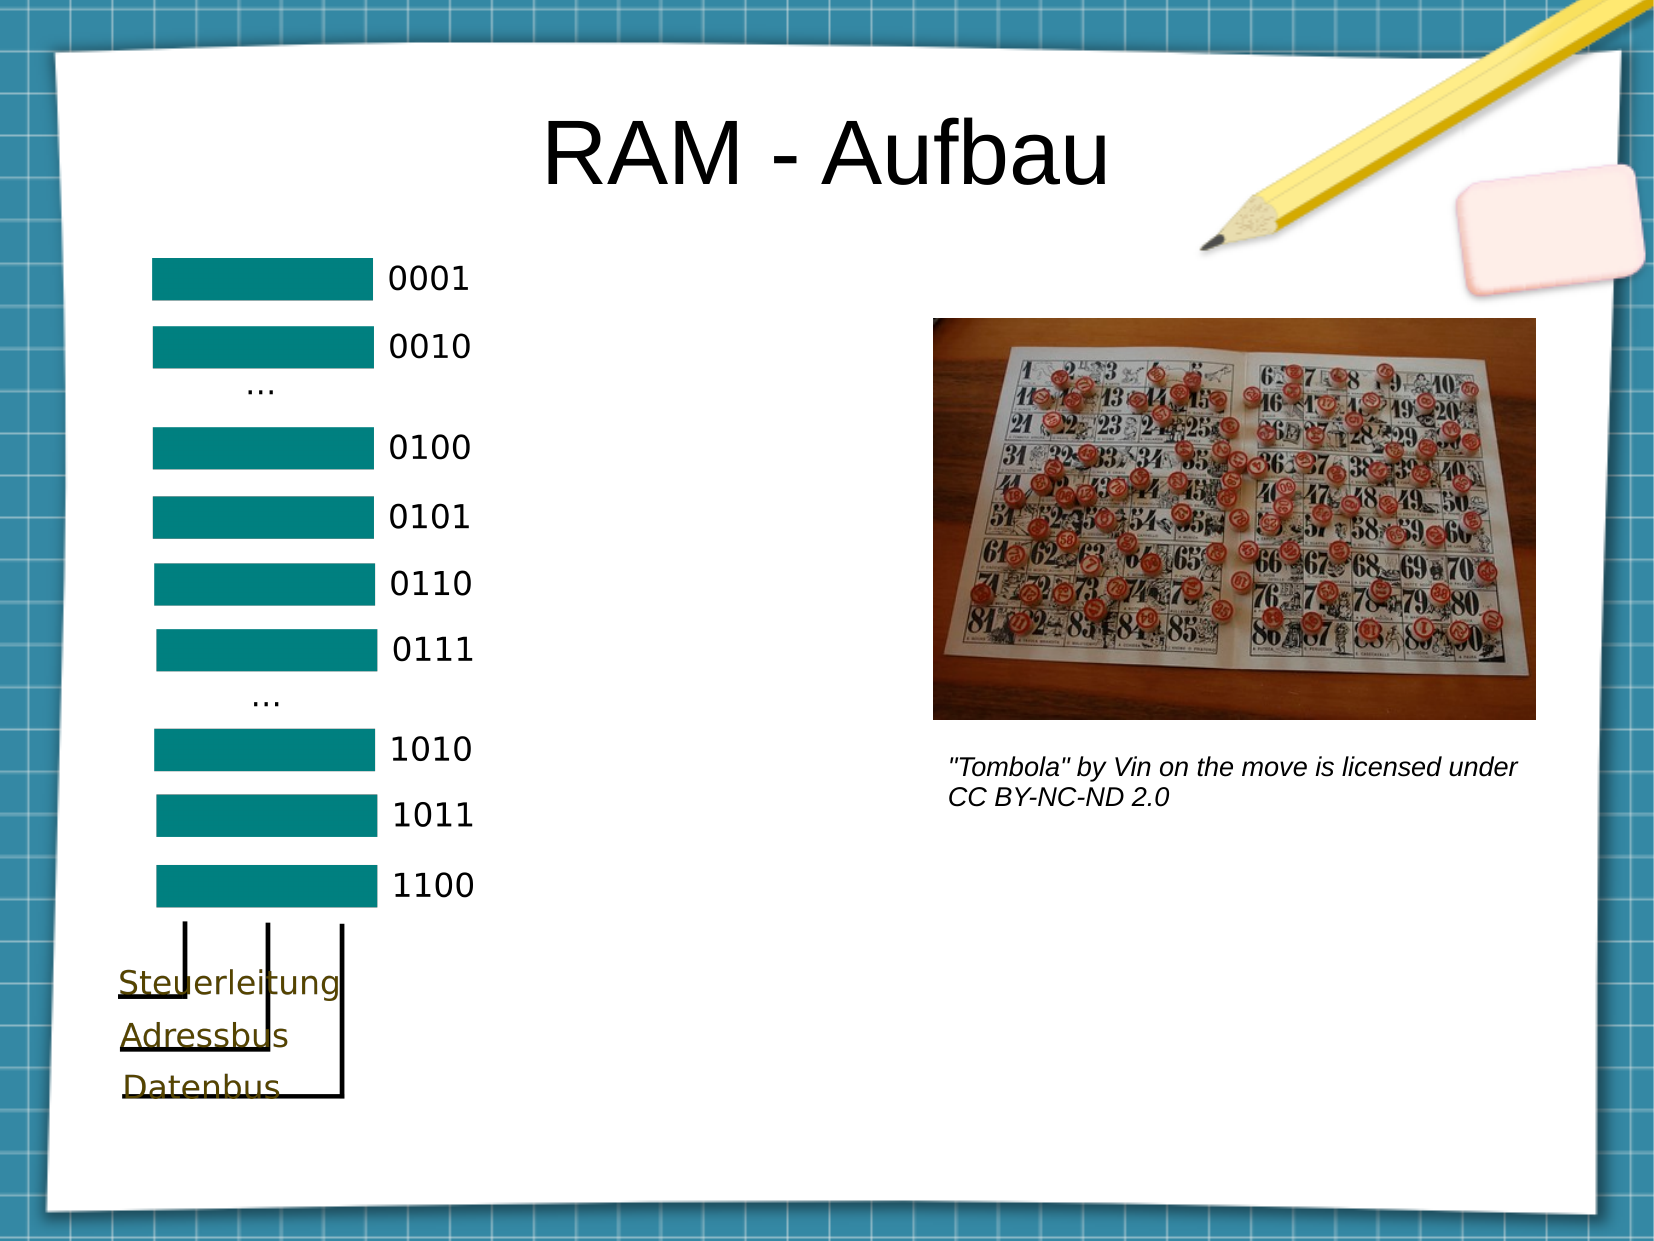

# RAM - Aufbau
"Tombola" by Vin on the move is licensed under
CC BY-NC-ND 2.0